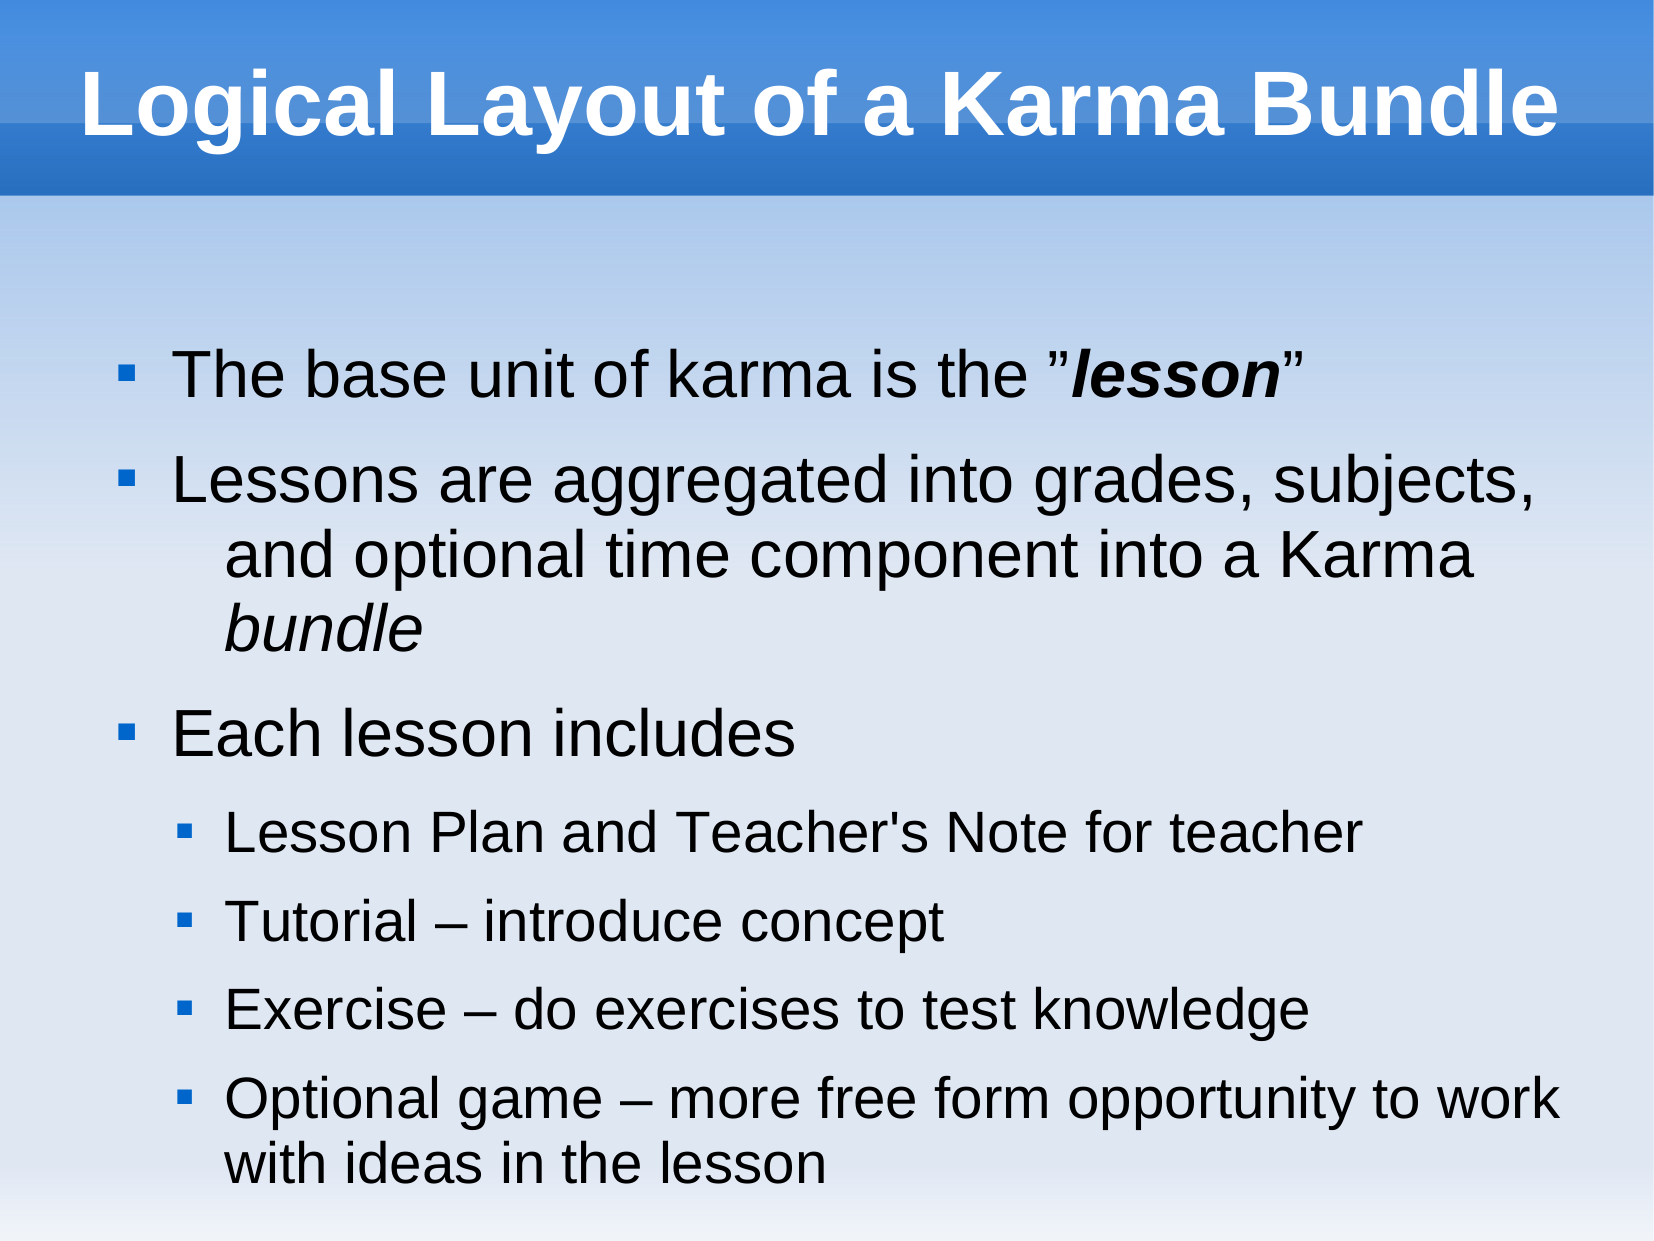

# Logical Layout of a Karma Bundle
The base unit of karma is the ”lesson”
Lessons are aggregated into grades, subjects, and optional time component into a Karma bundle
Each lesson includes
Lesson Plan and Teacher's Note for teacher
Tutorial – introduce concept
Exercise – do exercises to test knowledge
Optional game – more free form opportunity to work with ideas in the lesson